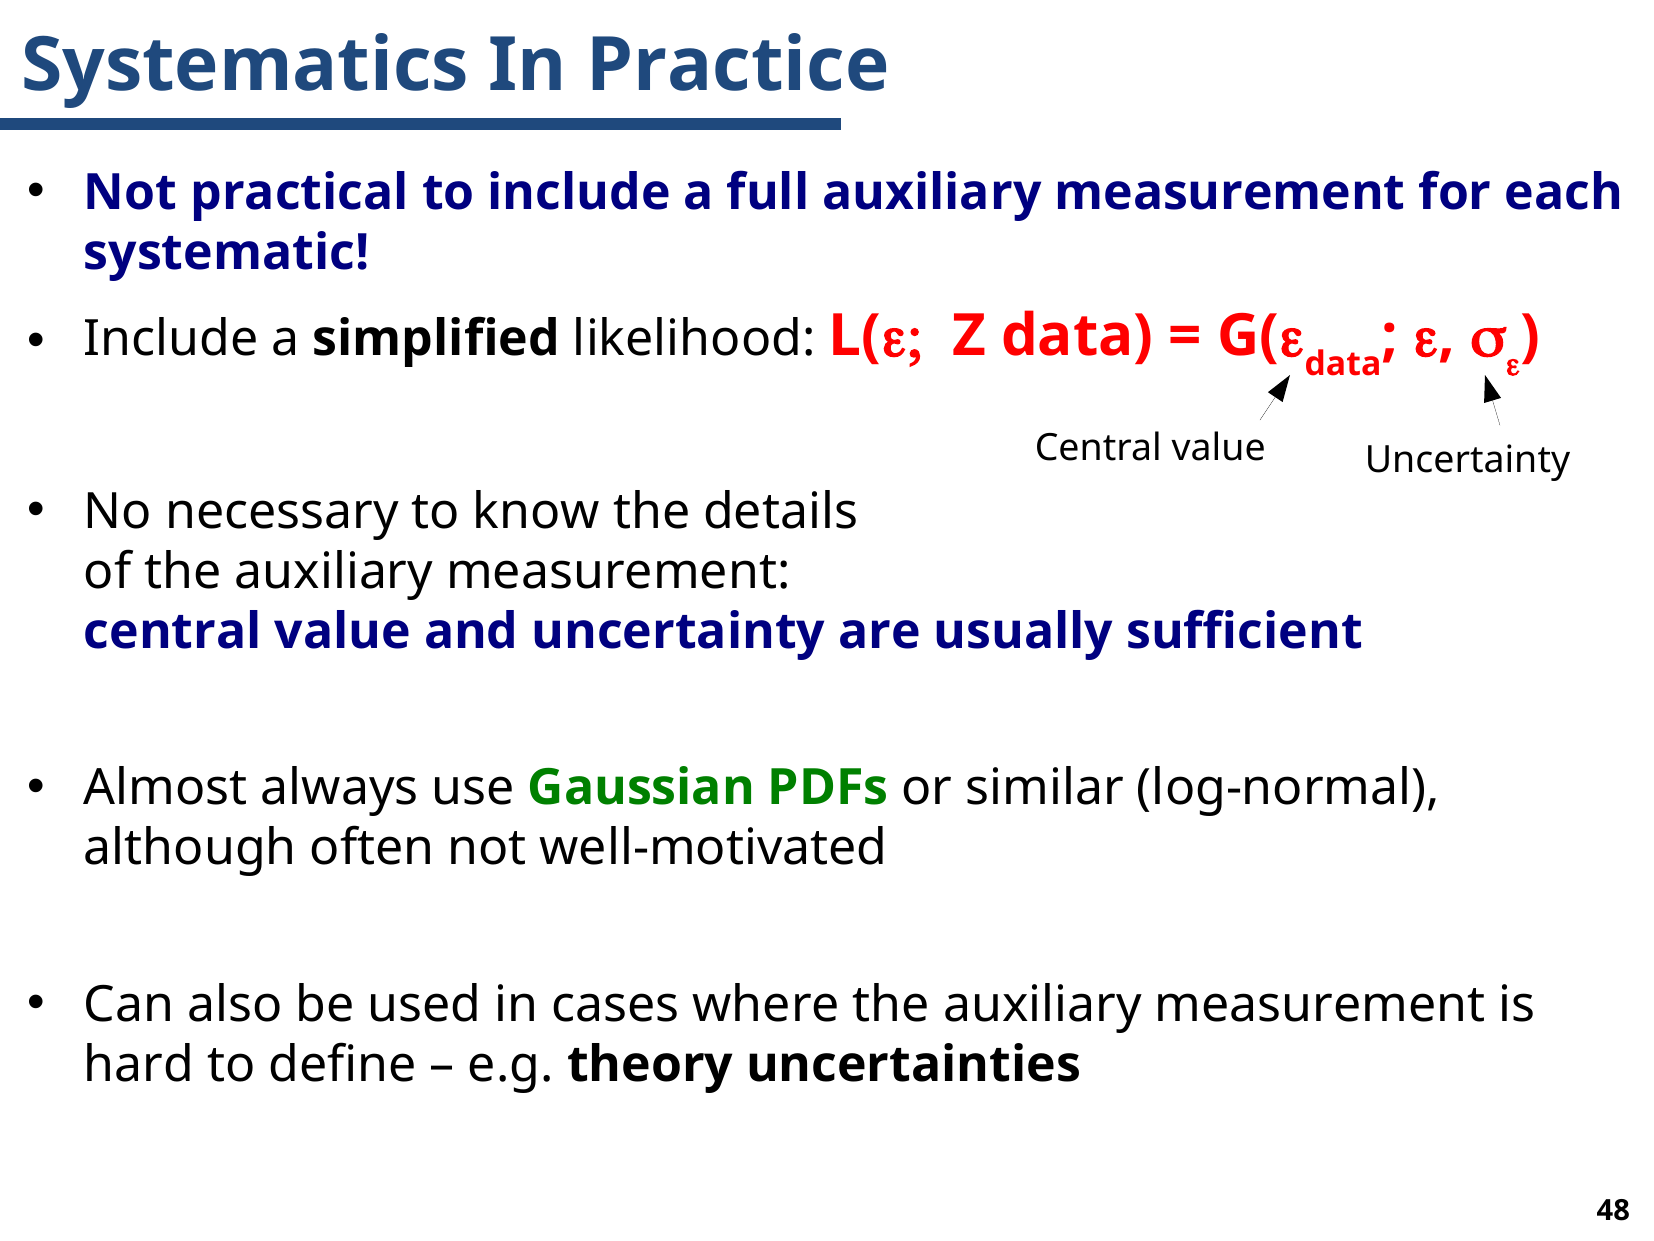

# Systematics In Practice
Not practical to include a full auxiliary measurement for each systematic!
Include a simplified likelihood: L(e; Z data) = G(edata; e, se)
No necessary to know the details
of the auxiliary measurement:
central value and uncertainty are usually sufficient
Almost always use Gaussian PDFs or similar (log-normal), although often not well-motivated
Can also be used in cases where the auxiliary measurement is hard to define – e.g. theory uncertainties
Central value
Uncertainty
48